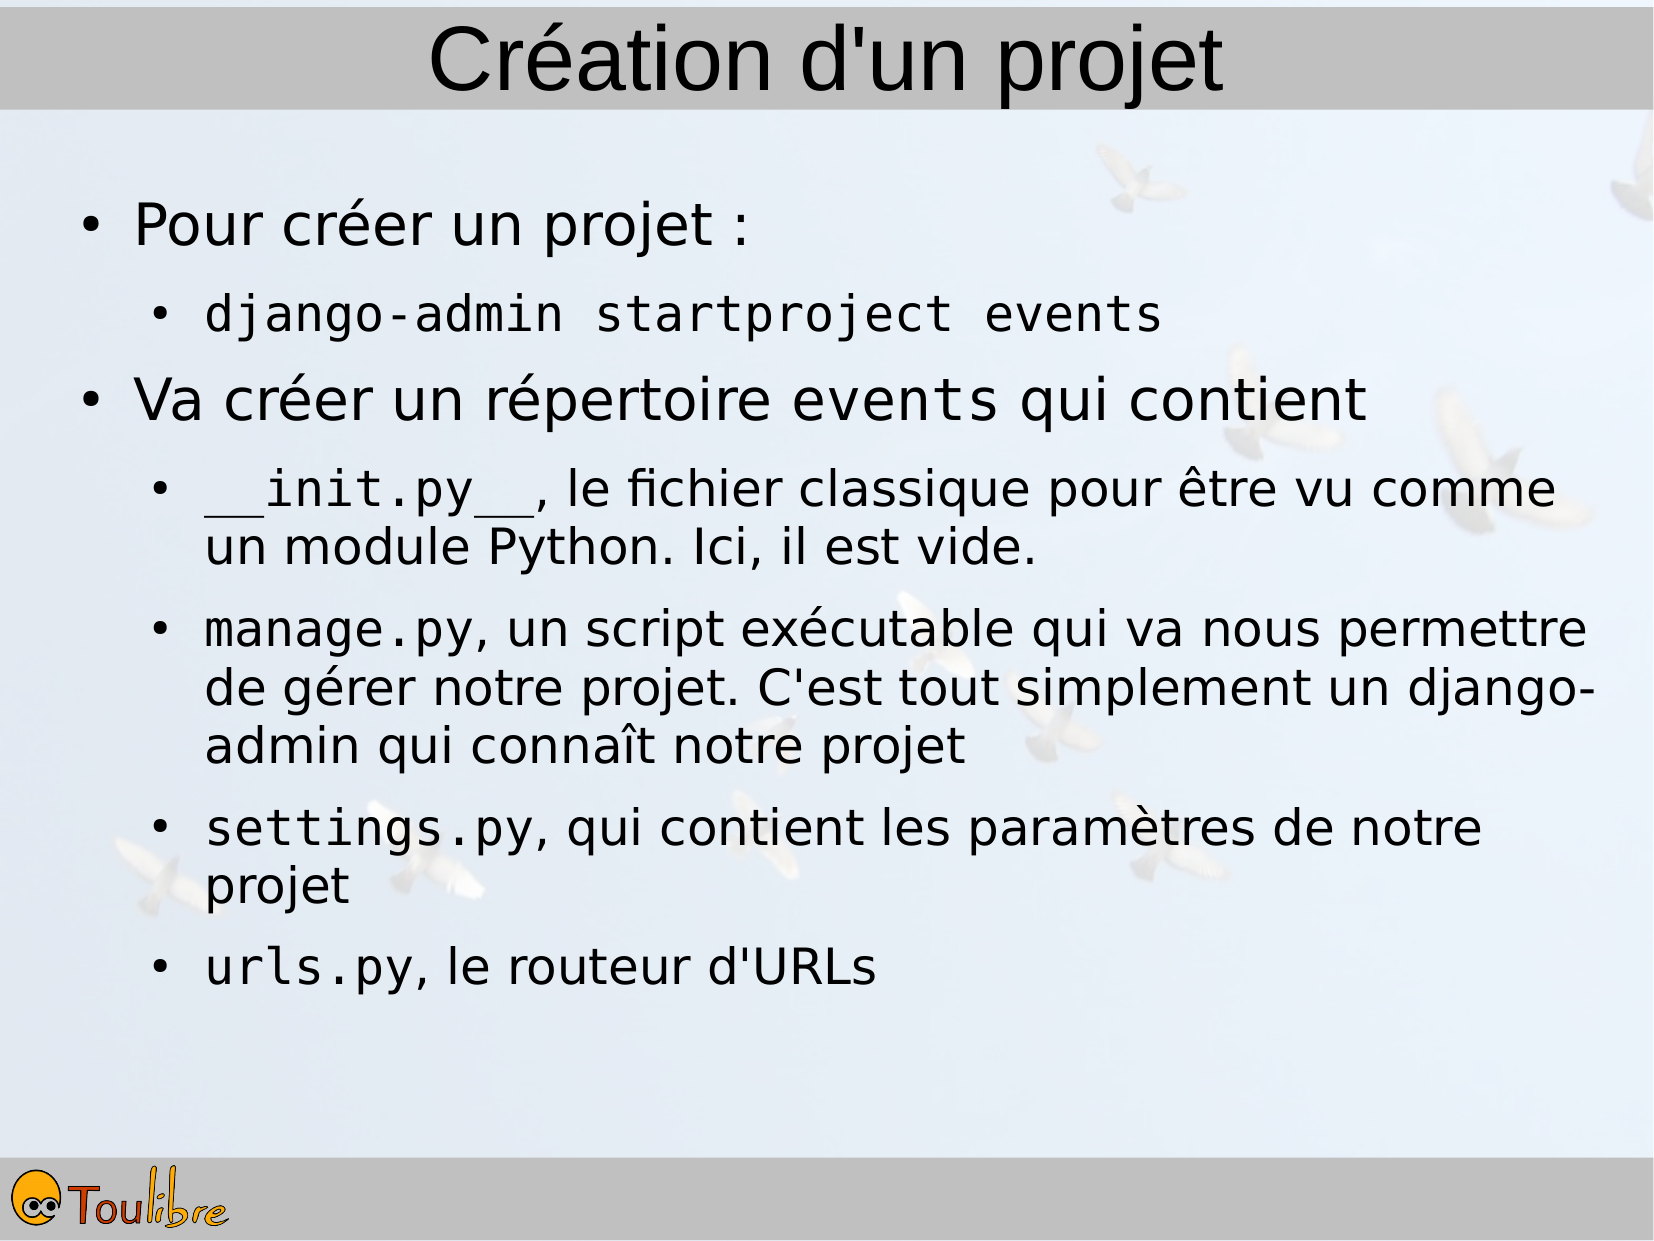

# Création d'un projet
Pour créer un projet :
django-admin startproject events
Va créer un répertoire events qui contient
__init.py__, le fichier classique pour être vu comme un module Python. Ici, il est vide.
manage.py, un script exécutable qui va nous permettre de gérer notre projet. C'est tout simplement un django-admin qui connaît notre projet
settings.py, qui contient les paramètres de notre projet
urls.py, le routeur d'URLs